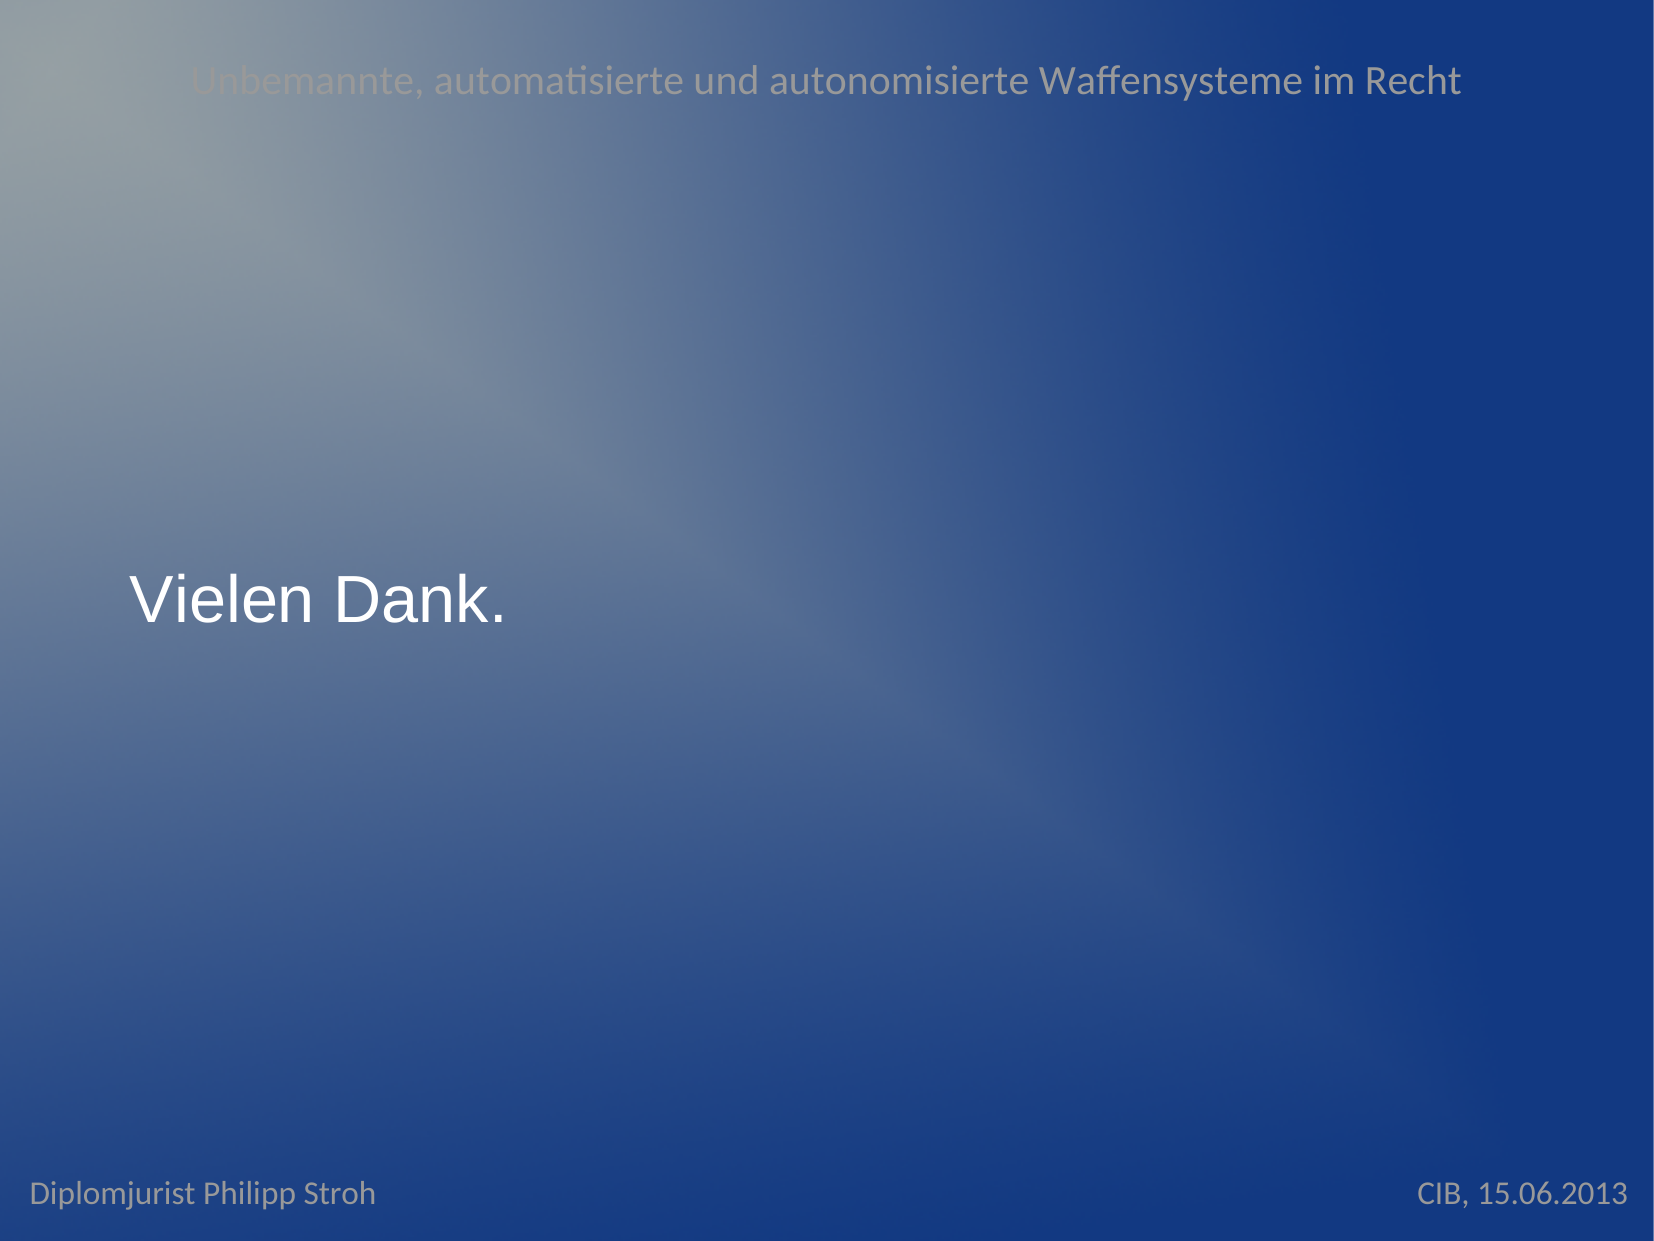

# Unbemannte, automatisierte und autonomisierte Waffensysteme im Recht
Vielen Dank.
Diplomjurist Philipp Stroh
CIB, 15.06.2013